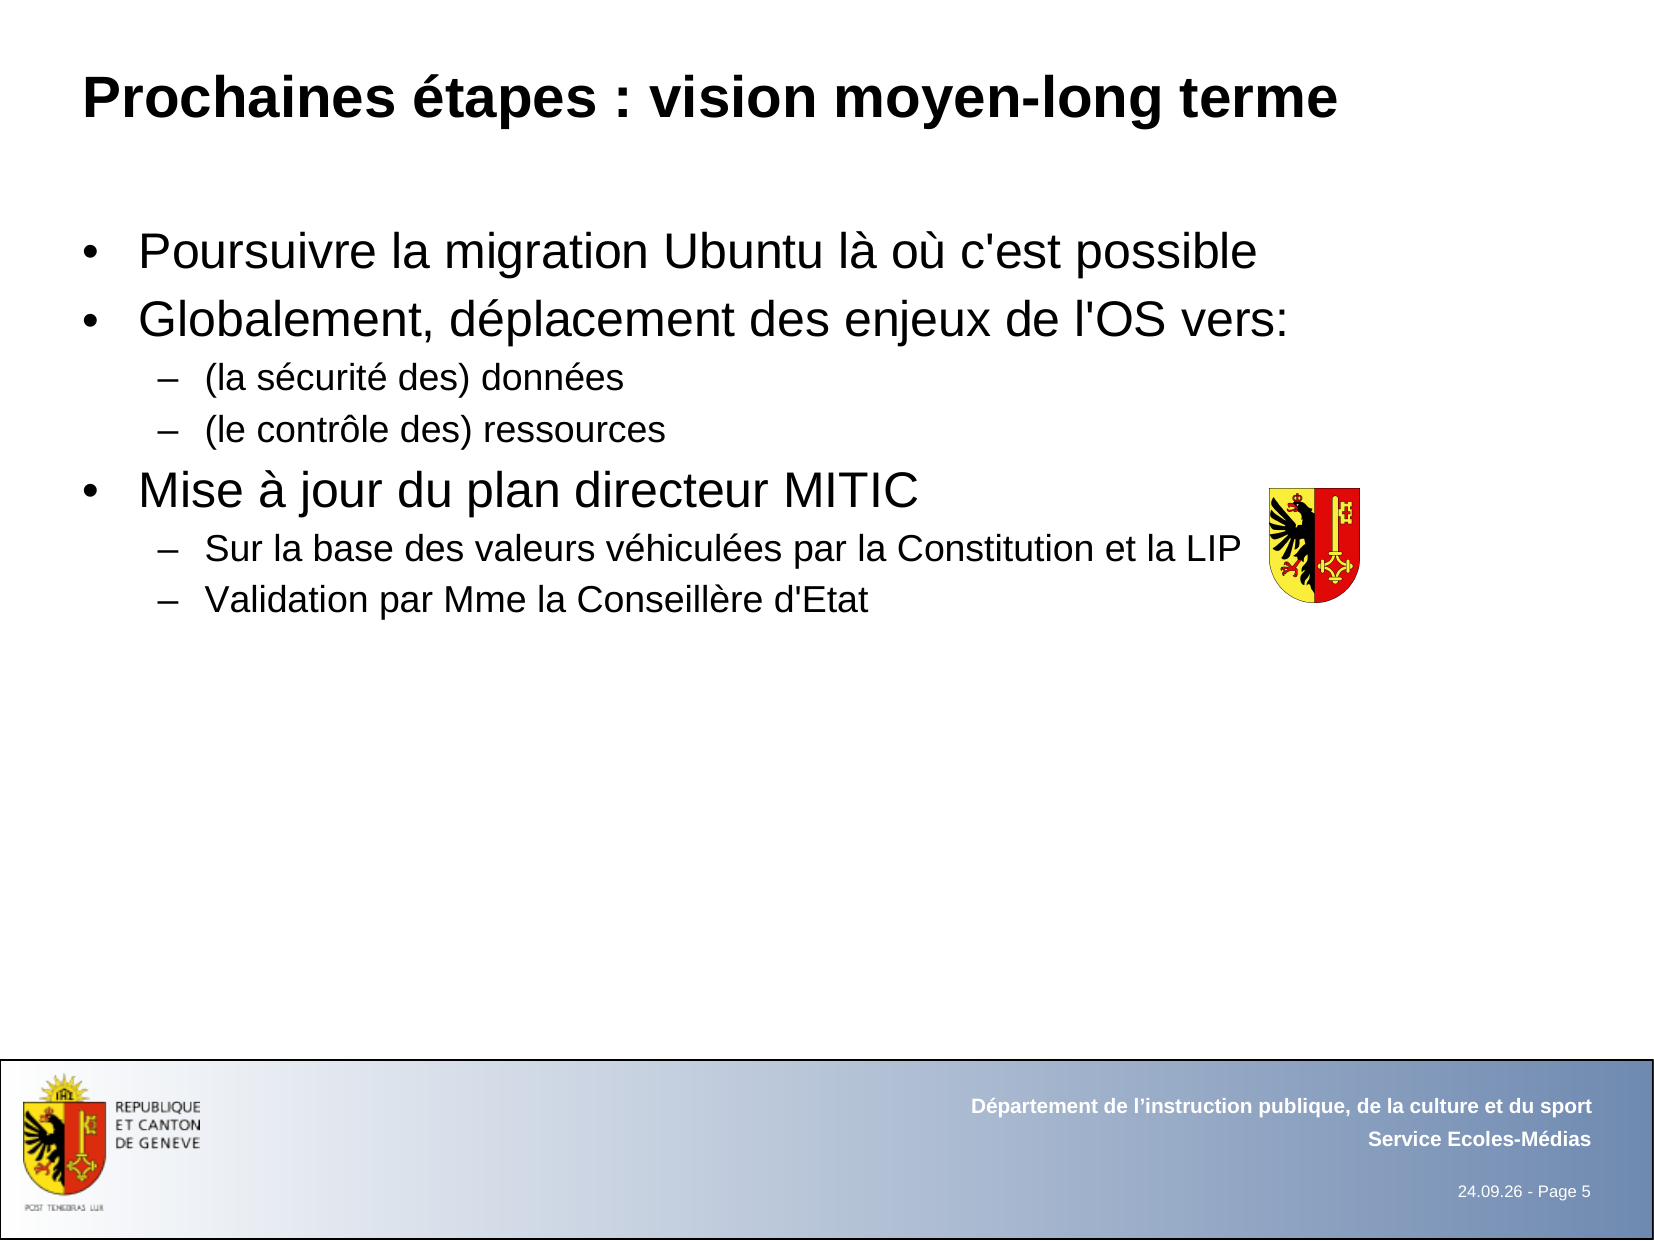

# Prochaines étapes : vision moyen-long terme
Poursuivre la migration Ubuntu là où c'est possible
Globalement, déplacement des enjeux de l'OS vers:
(la sécurité des) données
(le contrôle des) ressources
Mise à jour du plan directeur MITIC
Sur la base des valeurs véhiculées par la Constitution et la LIP
Validation par Mme la Conseillère d'Etat
Département
Nom du service ou office